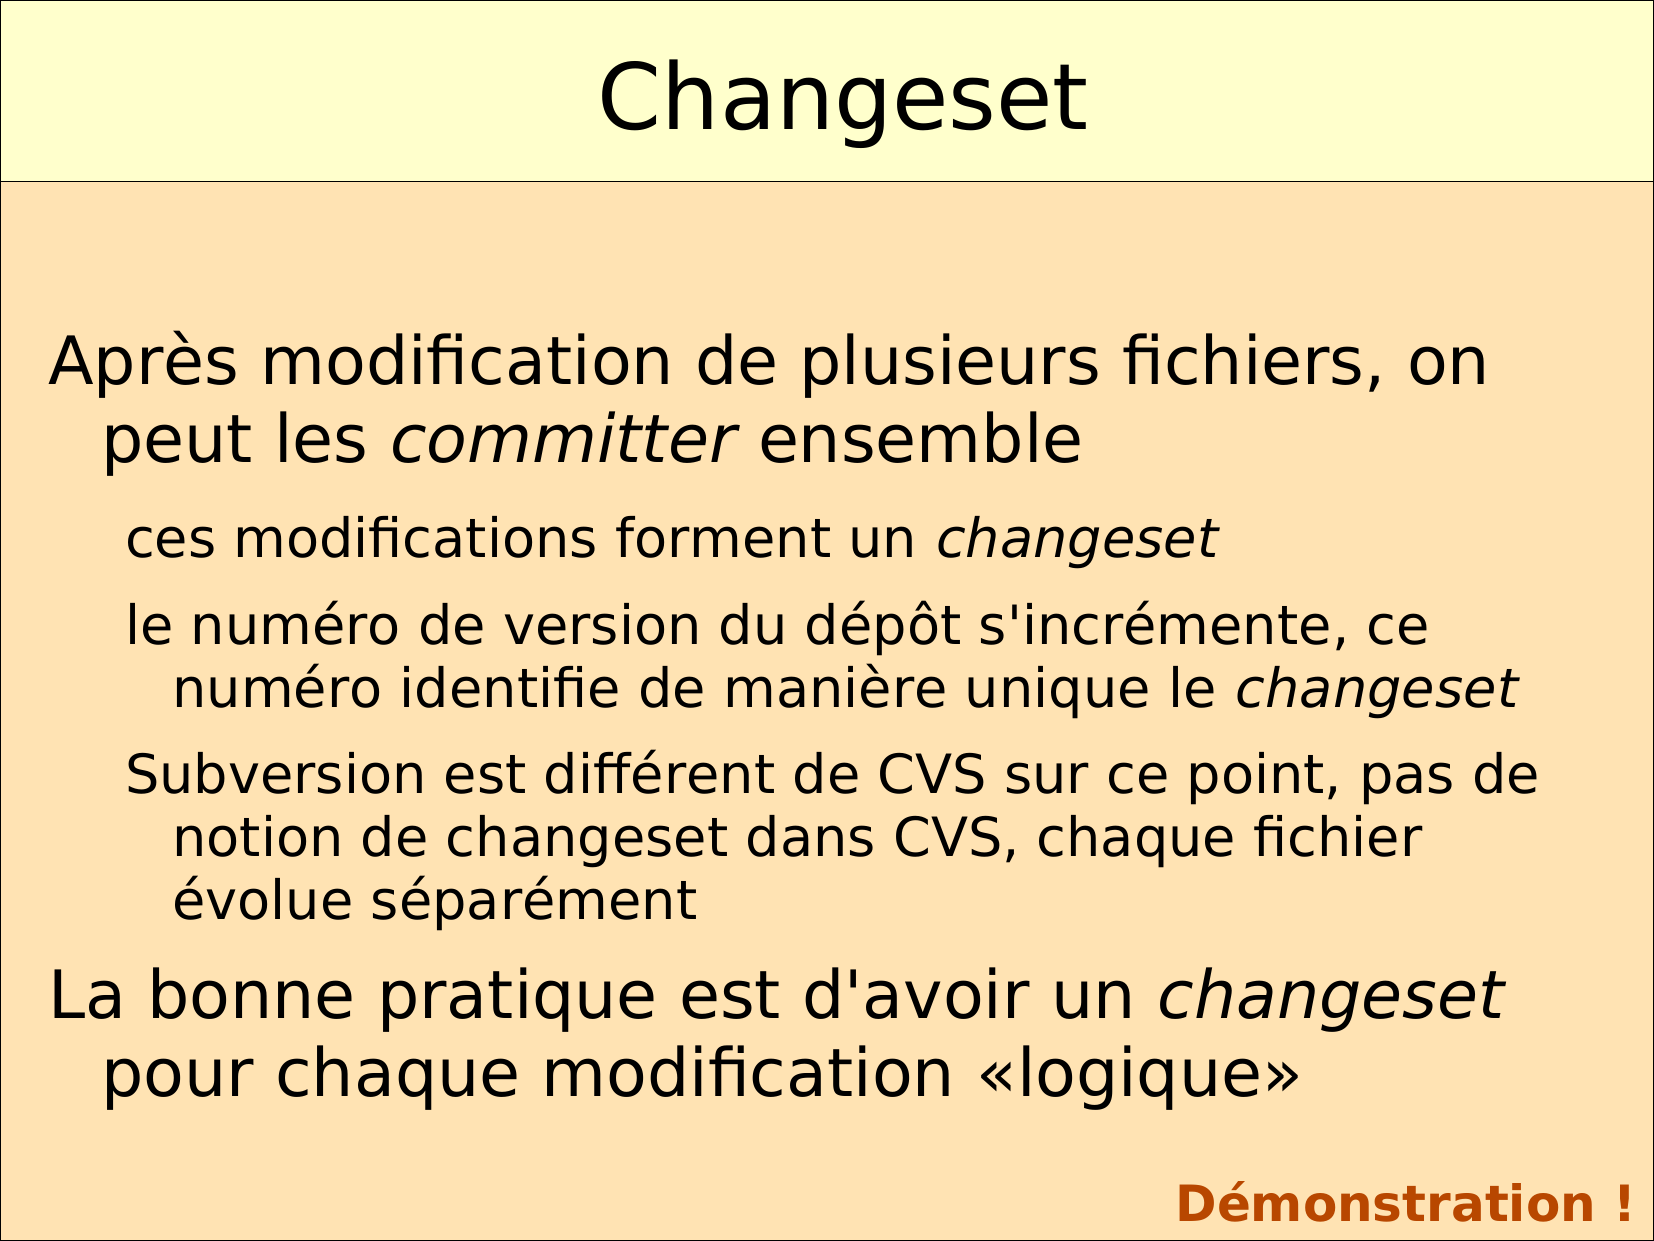

# Changeset
Après modification de plusieurs fichiers, on peut les committer ensemble
ces modifications forment un changeset
le numéro de version du dépôt s'incrémente, ce numéro identifie de manière unique le changeset
Subversion est différent de CVS sur ce point, pas de notion de changeset dans CVS, chaque fichier évolue séparément
La bonne pratique est d'avoir un changeset pour chaque modification «logique»
Démonstration !